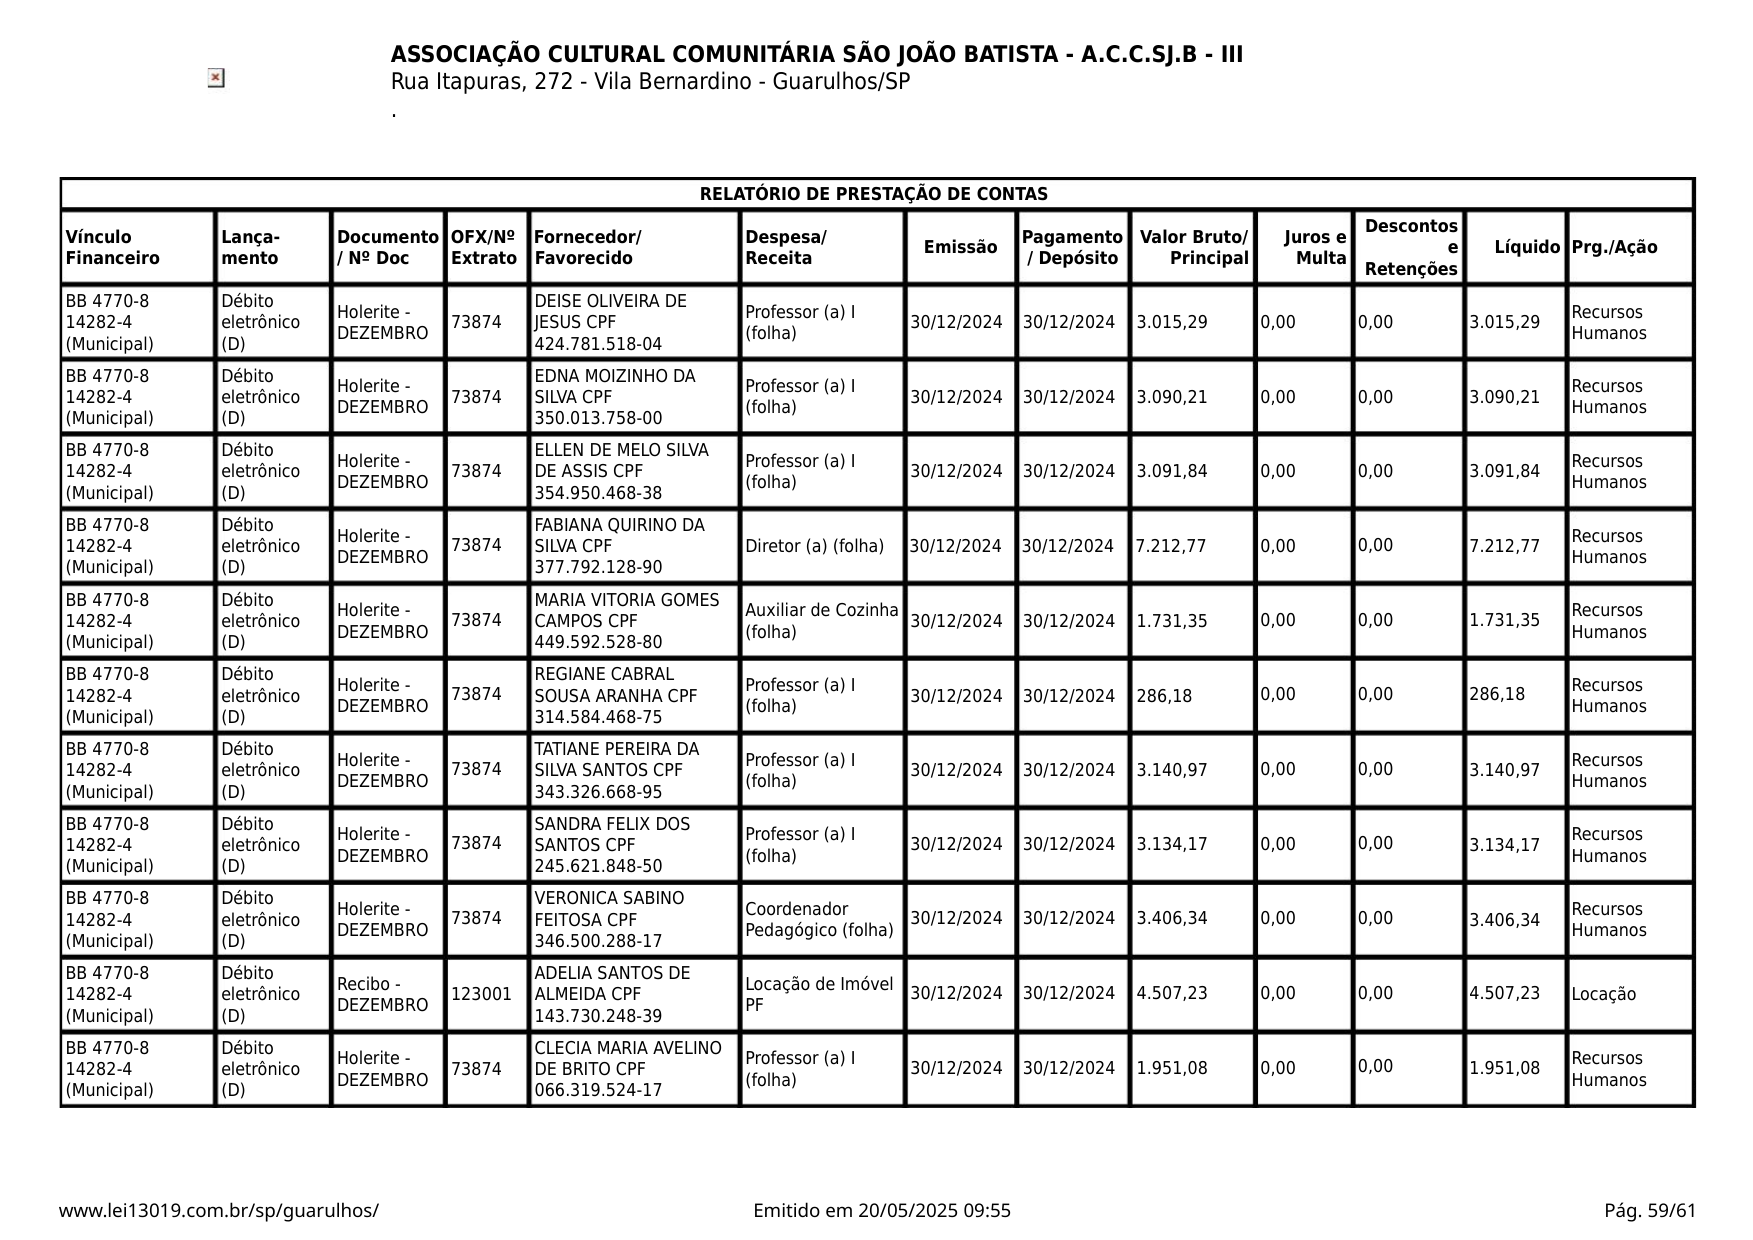

ASSOCIAÇÃO CULTURAL COMUNITÁRIA SÃO JOÃO BATISTA - A.C.C.SJ.B - III
Rua Itapuras, 272 - Vila Bernardino - Guarulhos/SP
.
RELATÓRIO DE PRESTAÇÃO DE CONTAS
Descontos
e
Retenções
Vínculo
Financeiro
Lança-
mento
Documento OFX/Nº Fornecedor/
Despesa/
Receita
Pagamento Valor Bruto/
/ Depósito Principal
Juros e
Multa
Emissão
Líquido Prg./Ação
/ Nº Doc
Extrato Favorecido
BB 4770-8
14282-4
(Municipal)
Débito
eletrônico
(D)
DEISE OLIVEIRA DE
JESUS CPF
424.781.518-04
Holerite -
DEZEMBRO
Professor (a) I
(folha)
Recursos
Humanos
73874
73874
73874
73874
73874
73874
73874
73874
73874
30/12/2024 30/12/2024 3.015,29
30/12/2024 30/12/2024 3.090,21
30/12/2024 30/12/2024 3.091,84
0,00
0,00
0,00
0,00
0,00
0,00
0,00
0,00
0,00
0,00
0,00
0,00
3.015,29
BB 4770-8
14282-4
(Municipal)
Débito
eletrônico
(D)
EDNA MOIZINHO DA
SILVA CPF
350.013.758-00
Holerite -
DEZEMBRO
Professor (a) I
(folha)
Recursos
Humanos
0,00
0,00
0,00
0,00
0,00
0,00
0,00
0,00
0,00
0,00
3.090,21
3.091,84
7.212,77
1.731,35
286,18
BB 4770-8
14282-4
(Municipal)
Débito
eletrônico
(D)
ELLEN DE MELO SILVA
DE ASSIS CPF
354.950.468-38
Holerite -
DEZEMBRO
Professor (a) I
(folha)
Recursos
Humanos
BB 4770-8
14282-4
(Municipal)
Débito
eletrônico
(D)
FABIANA QUIRINO DA
SILVA CPF
377.792.128-90
Holerite -
DEZEMBRO
Recursos
Humanos
Diretor (a) (folha) 30/12/2024 30/12/2024 7.212,77
BB 4770-8
14282-4
(Municipal)
Débito
eletrônico
(D)
MARIA VITORIA GOMES
CAMPOS CPF
449.592.528-80
Holerite -
DEZEMBRO
Auxiliar de Cozinha
(folha)
Recursos
Humanos
30/12/2024 30/12/2024 1.731,35
30/12/2024 30/12/2024 286,18
30/12/2024 30/12/2024 3.140,97
30/12/2024 30/12/2024 3.134,17
30/12/2024 30/12/2024 3.406,34
30/12/2024 30/12/2024 4.507,23
30/12/2024 30/12/2024 1.951,08
BB 4770-8
14282-4
(Municipal)
Débito
eletrônico
(D)
REGIANE CABRAL
SOUSA ARANHA CPF
314.584.468-75
Holerite -
DEZEMBRO
Professor (a) I
(folha)
Recursos
Humanos
BB 4770-8
14282-4
(Municipal)
Débito
eletrônico
(D)
TATIANE PEREIRA DA
SILVA SANTOS CPF
343.326.668-95
Holerite -
DEZEMBRO
Professor (a) I
(folha)
Recursos
Humanos
3.140,97
3.134,17
3.406,34
4.507,23
1.951,08
BB 4770-8
14282-4
(Municipal)
Débito
eletrônico
(D)
SANDRA FELIX DOS
SANTOS CPF
245.621.848-50
Holerite -
DEZEMBRO
Professor (a) I
(folha)
Recursos
Humanos
BB 4770-8
14282-4
(Municipal)
Débito
eletrônico
(D)
VERONICA SABINO
FEITOSA CPF
346.500.288-17
Holerite -
DEZEMBRO
Coordenador
Pedagógico (folha)
Recursos
Humanos
BB 4770-8
14282-4
(Municipal)
Débito
eletrônico
(D)
ADELIA SANTOS DE
123001 ALMEIDA CPF
143.730.248-39
Recibo -
DEZEMBRO
Locação de Imóvel
PF
Locação
BB 4770-8
14282-4
(Municipal)
Débito
eletrônico
(D)
CLECIA MARIA AVELINO
DE BRITO CPF
066.319.524-17
Holerite -
DEZEMBRO
Professor (a) I
(folha)
Recursos
Humanos
73874
www.lei13019.com.br/sp/guarulhos/
Emitido em 20/05/2025 09:55
Pág. 59/61